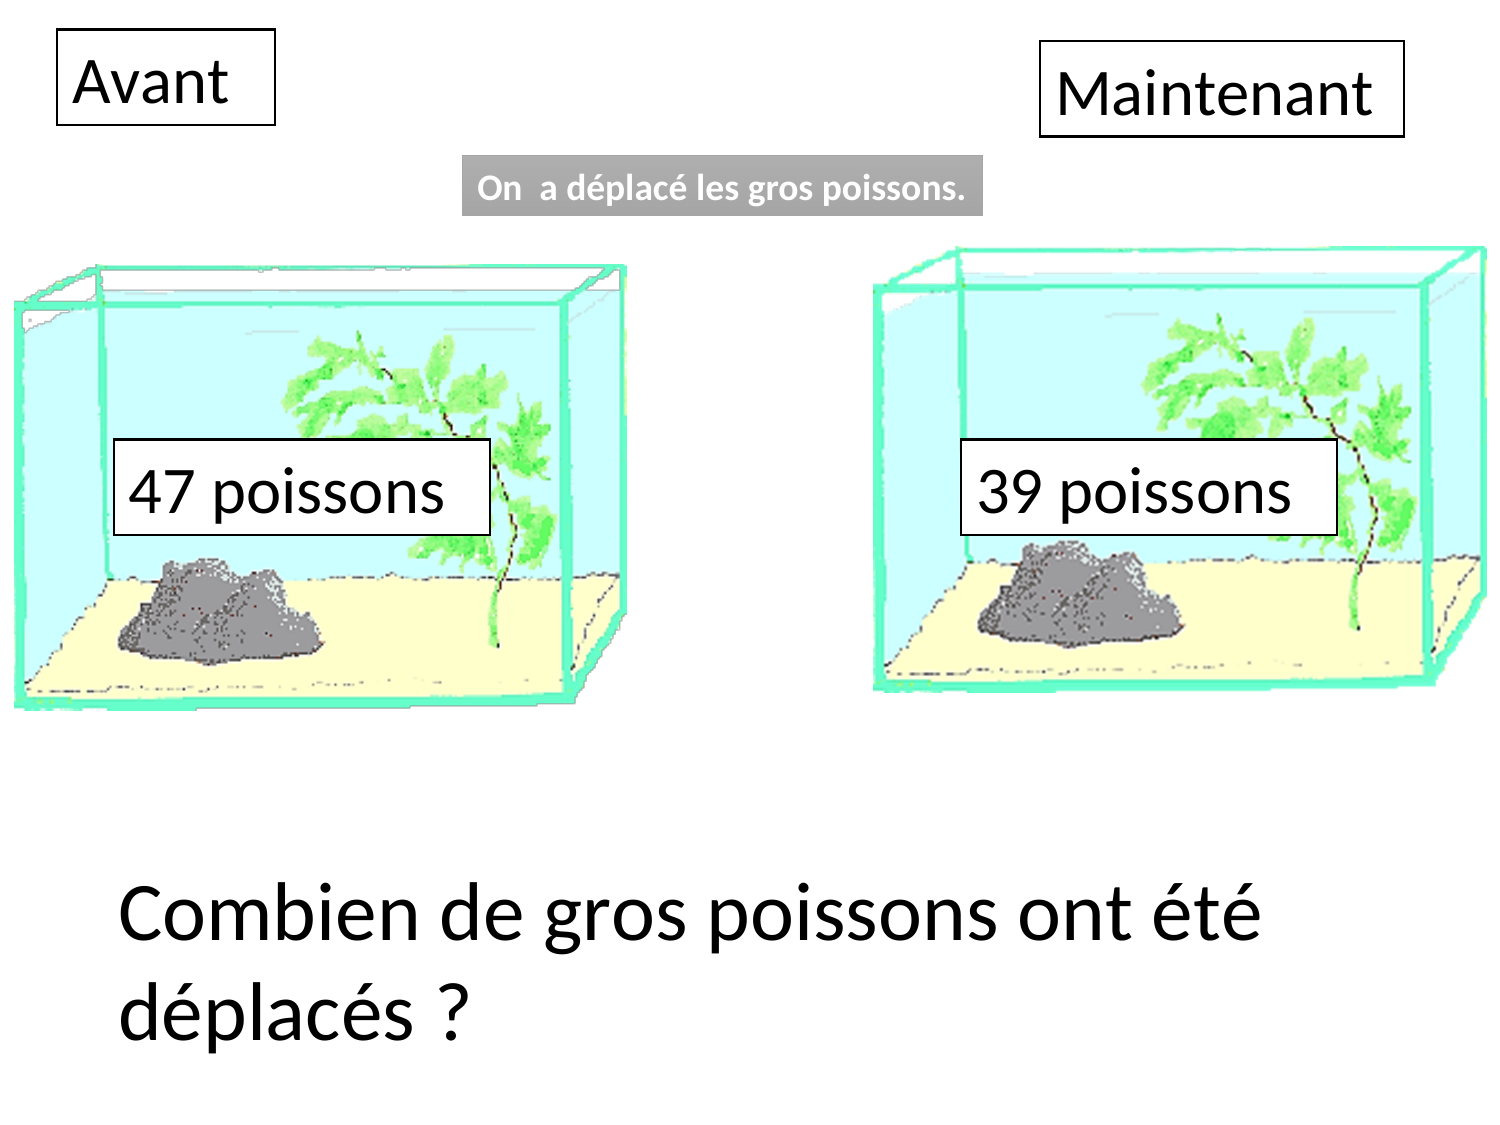

Avant
Maintenant
On a déplacé les gros poissons.
47 poissons
39 poissons
Combien de gros poissons ont été
déplacés ?